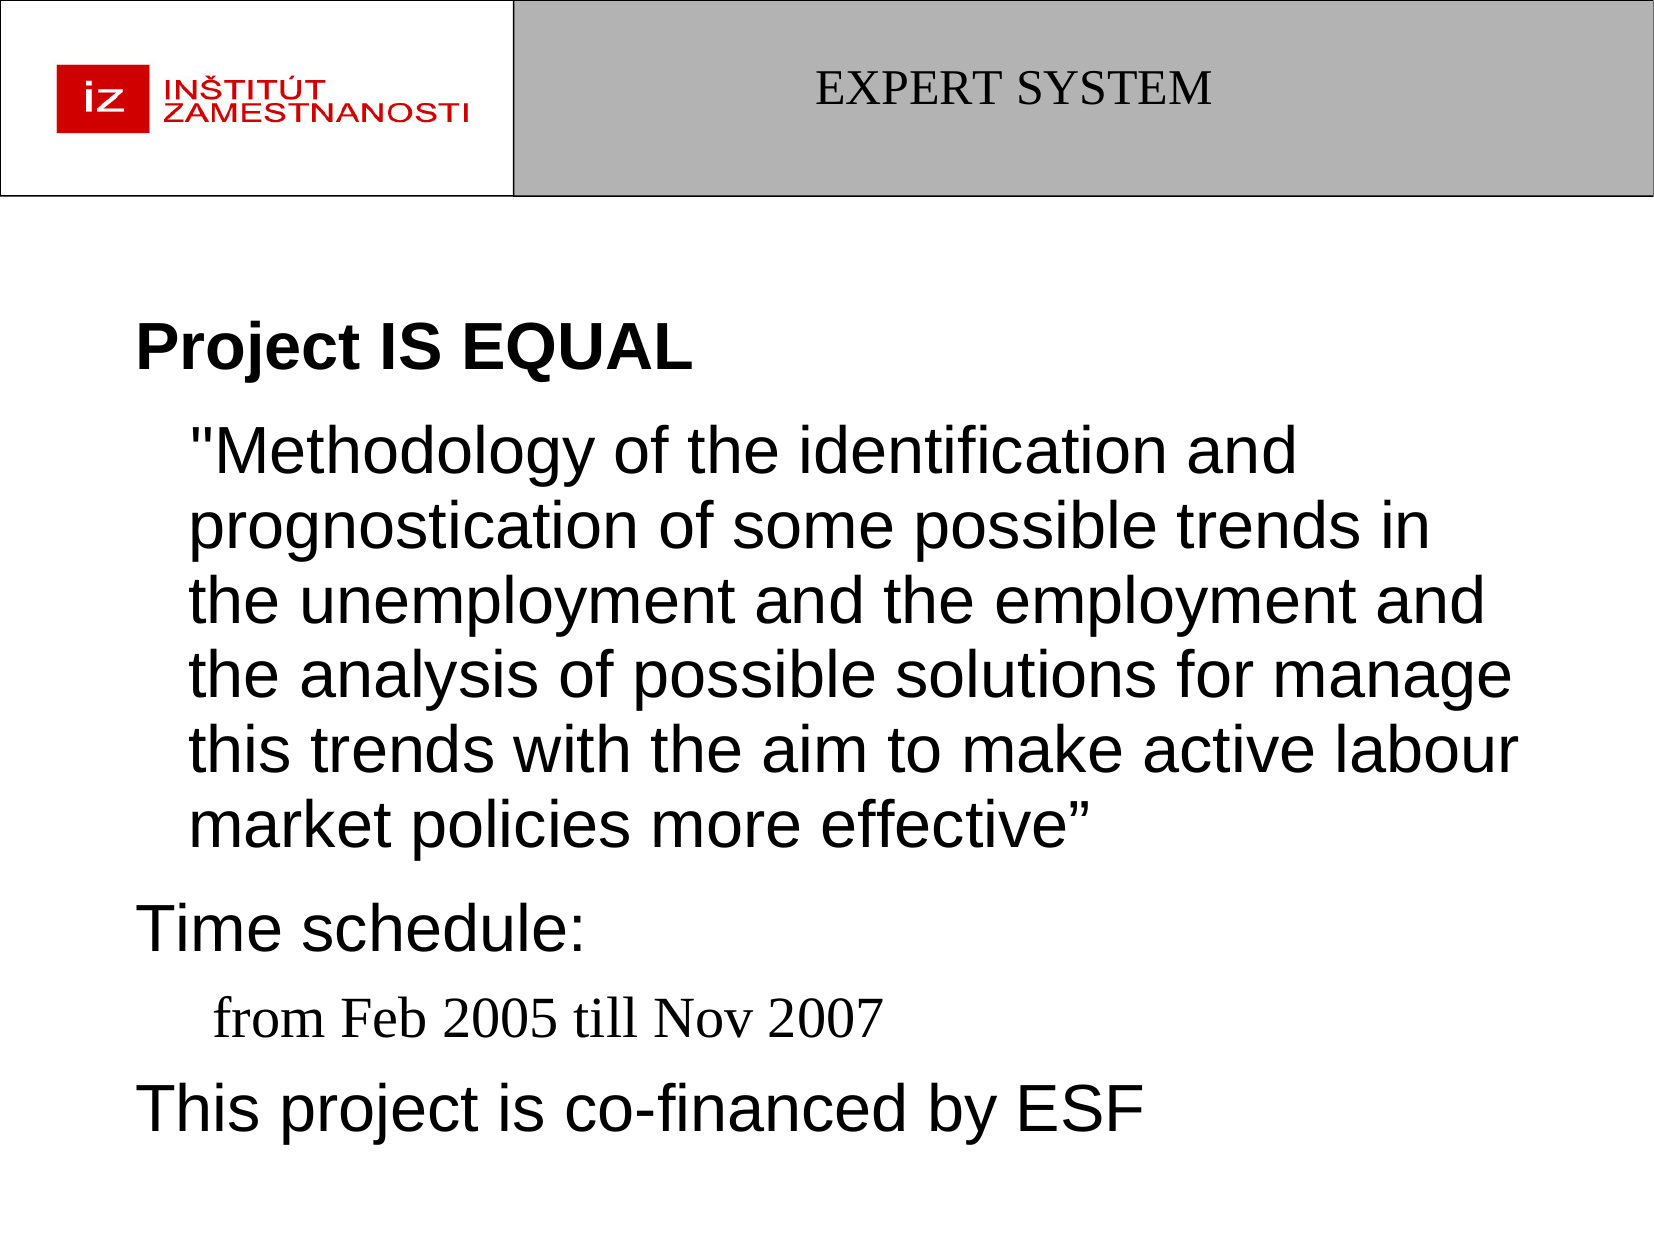

EXPERT SYSTEM
# Project IS EQUAL
 "Methodology of the identification and prognostication of some possible trends in the unemployment and the employment and the analysis of possible solutions for manage this trends with the aim to make active labour market policies more effective”
Time schedule:
from Feb 2005 till Nov 2007
This project is co-financed by ESF